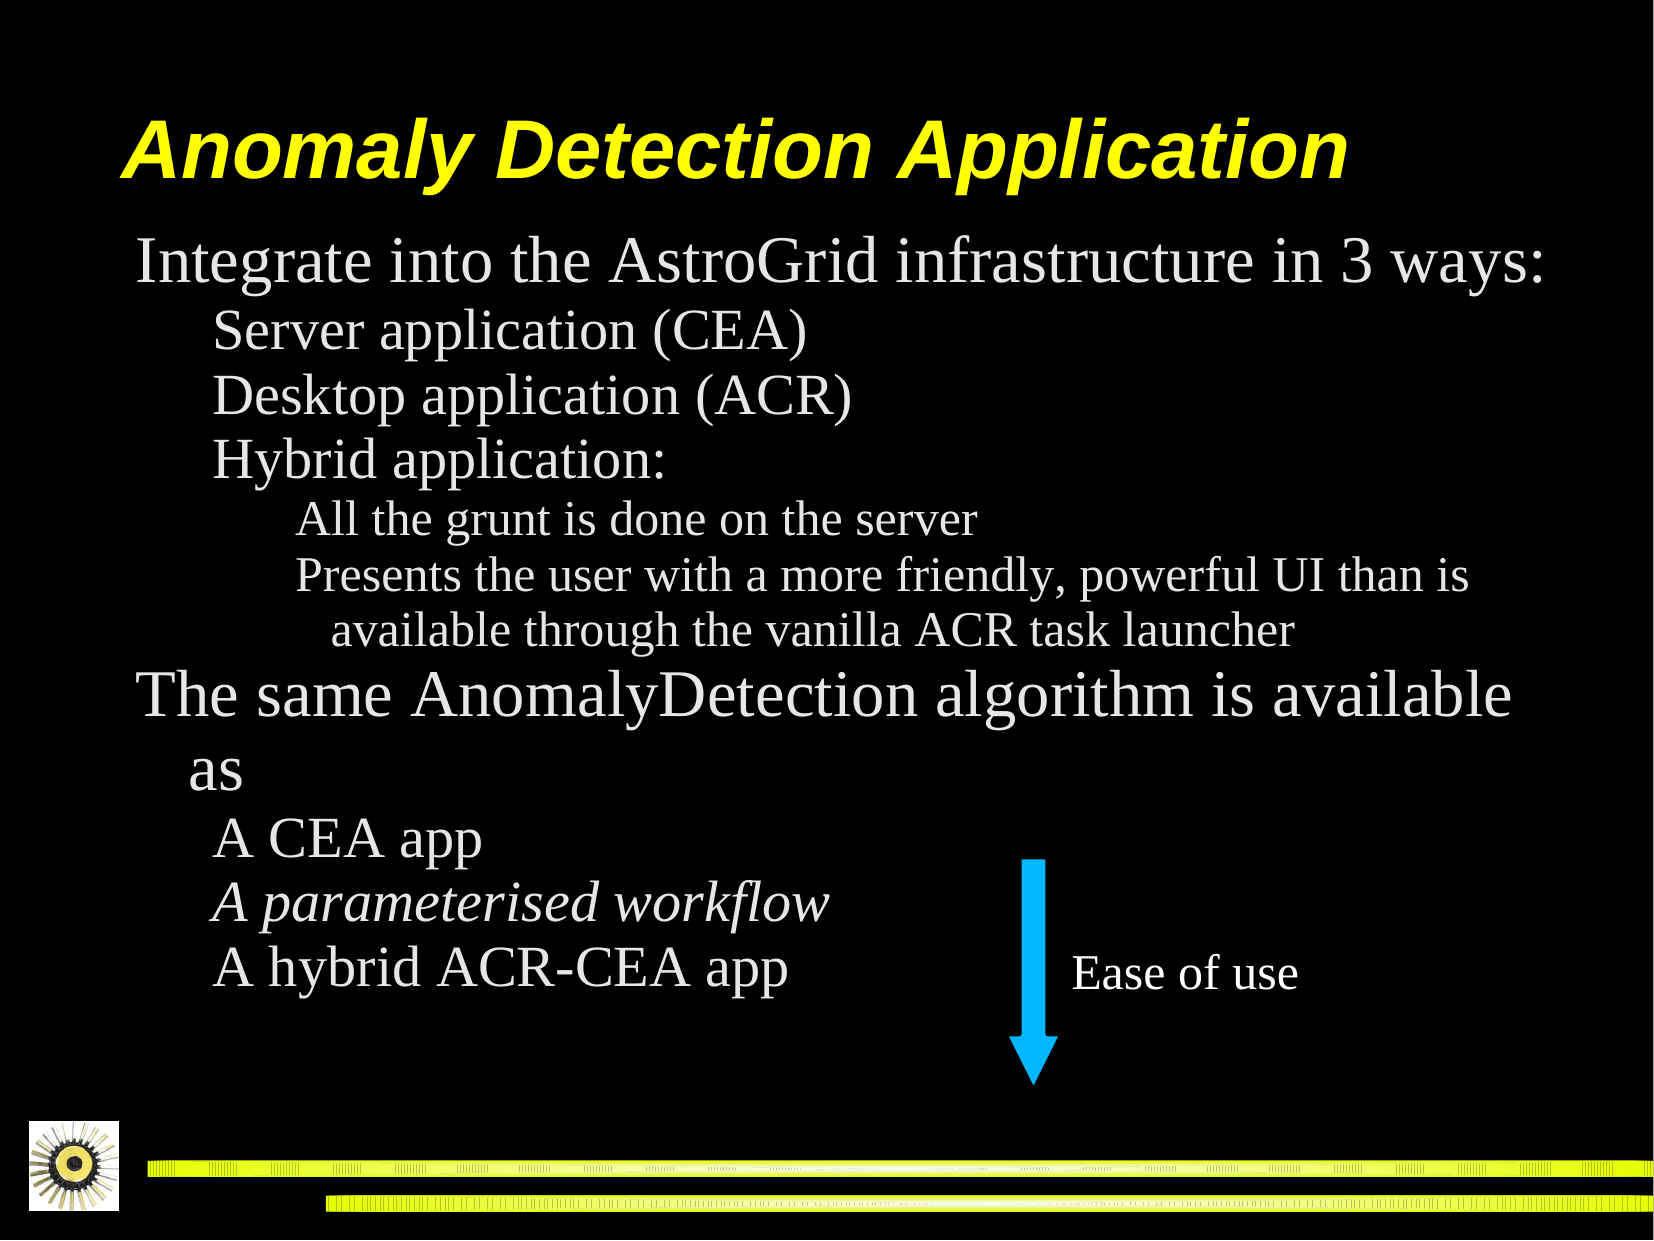

# Anomaly Detection Application
Integrate into the AstroGrid infrastructure in 3 ways:
Server application (CEA)
Desktop application (ACR)
Hybrid application:
All the grunt is done on the server
Presents the user with a more friendly, powerful UI than is available through the vanilla ACR task launcher
The same AnomalyDetection algorithm is available as
A CEA app
A parameterised workflow
A hybrid ACR-CEA app
Ease of use